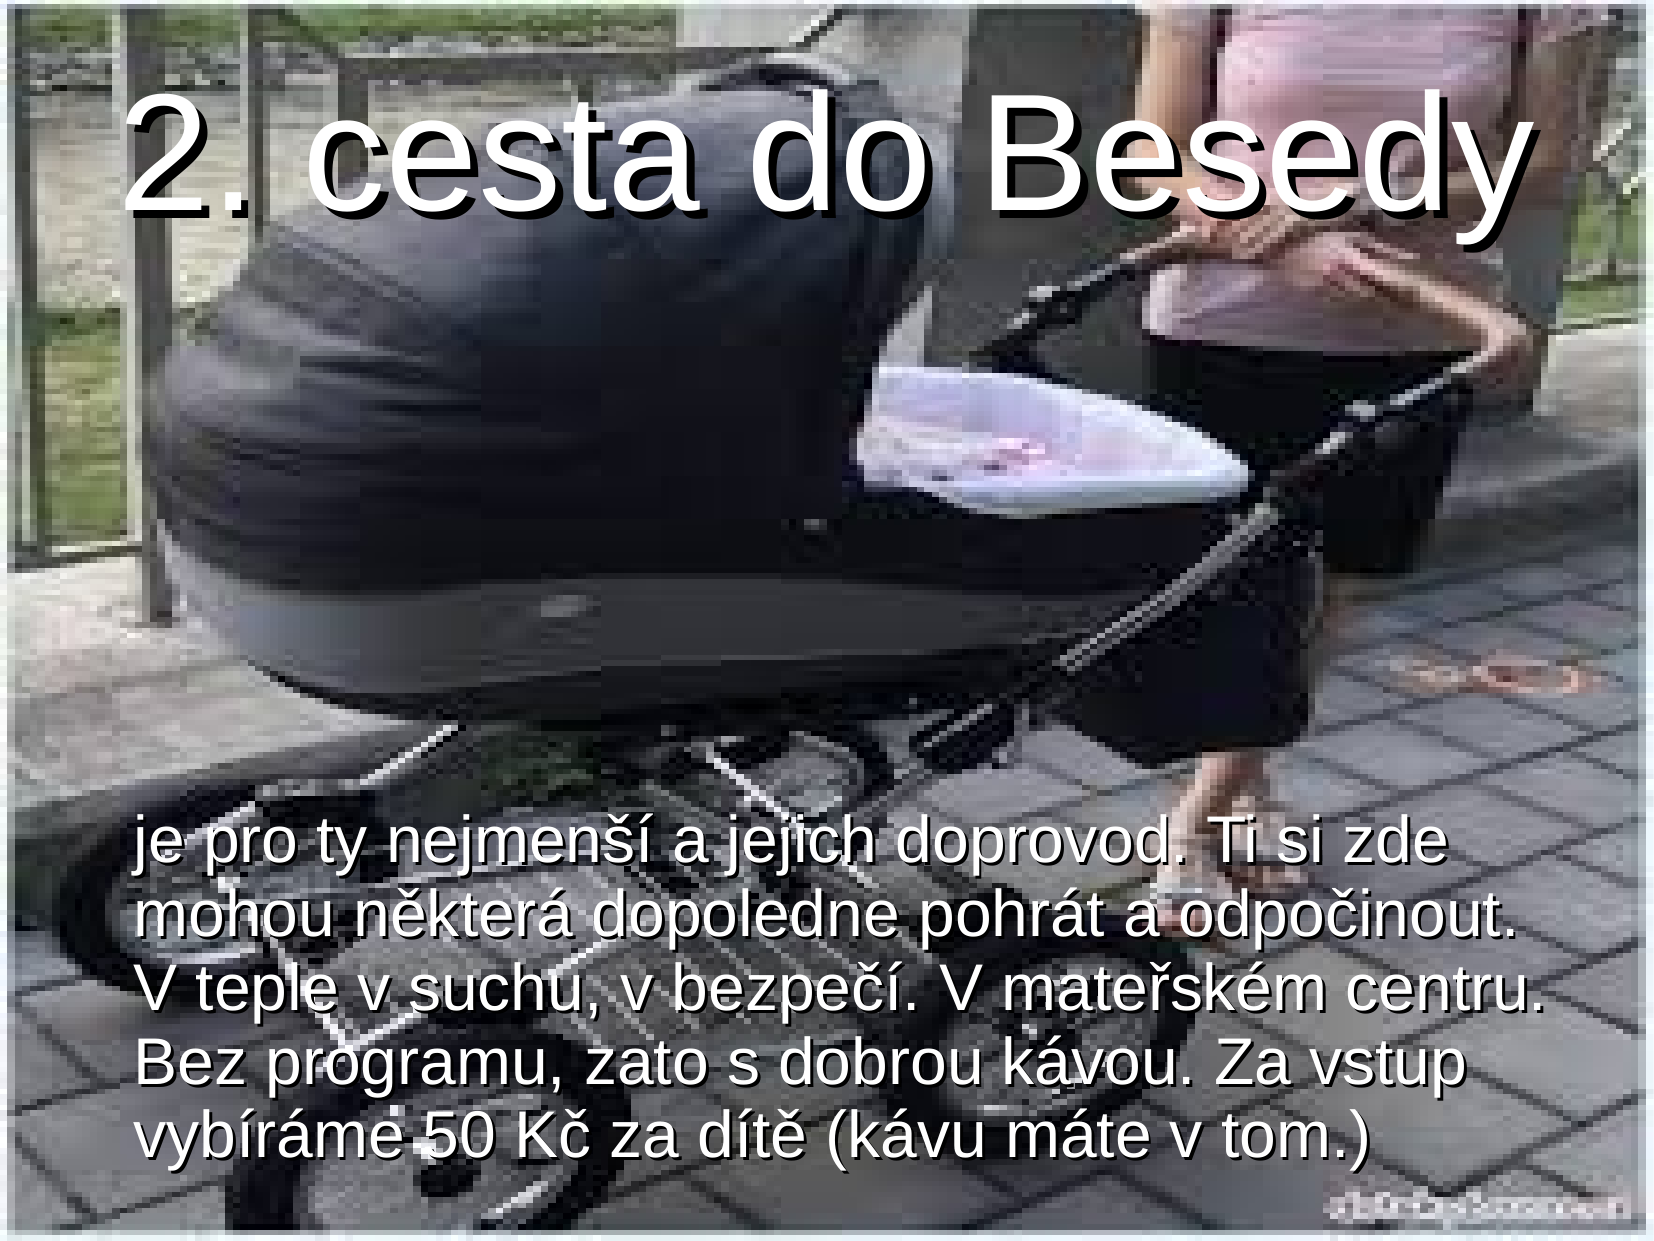

# 2. cesta do Besedy
je pro ty nejmenší a jejich doprovod. Ti si zde mohou některá dopoledne pohrát a odpočinout. V teple v suchu, v bezpečí. V mateřském centru. Bez programu, zato s dobrou kávou. Za vstup vybíráme 50 Kč za dítě (kávu máte v tom.)